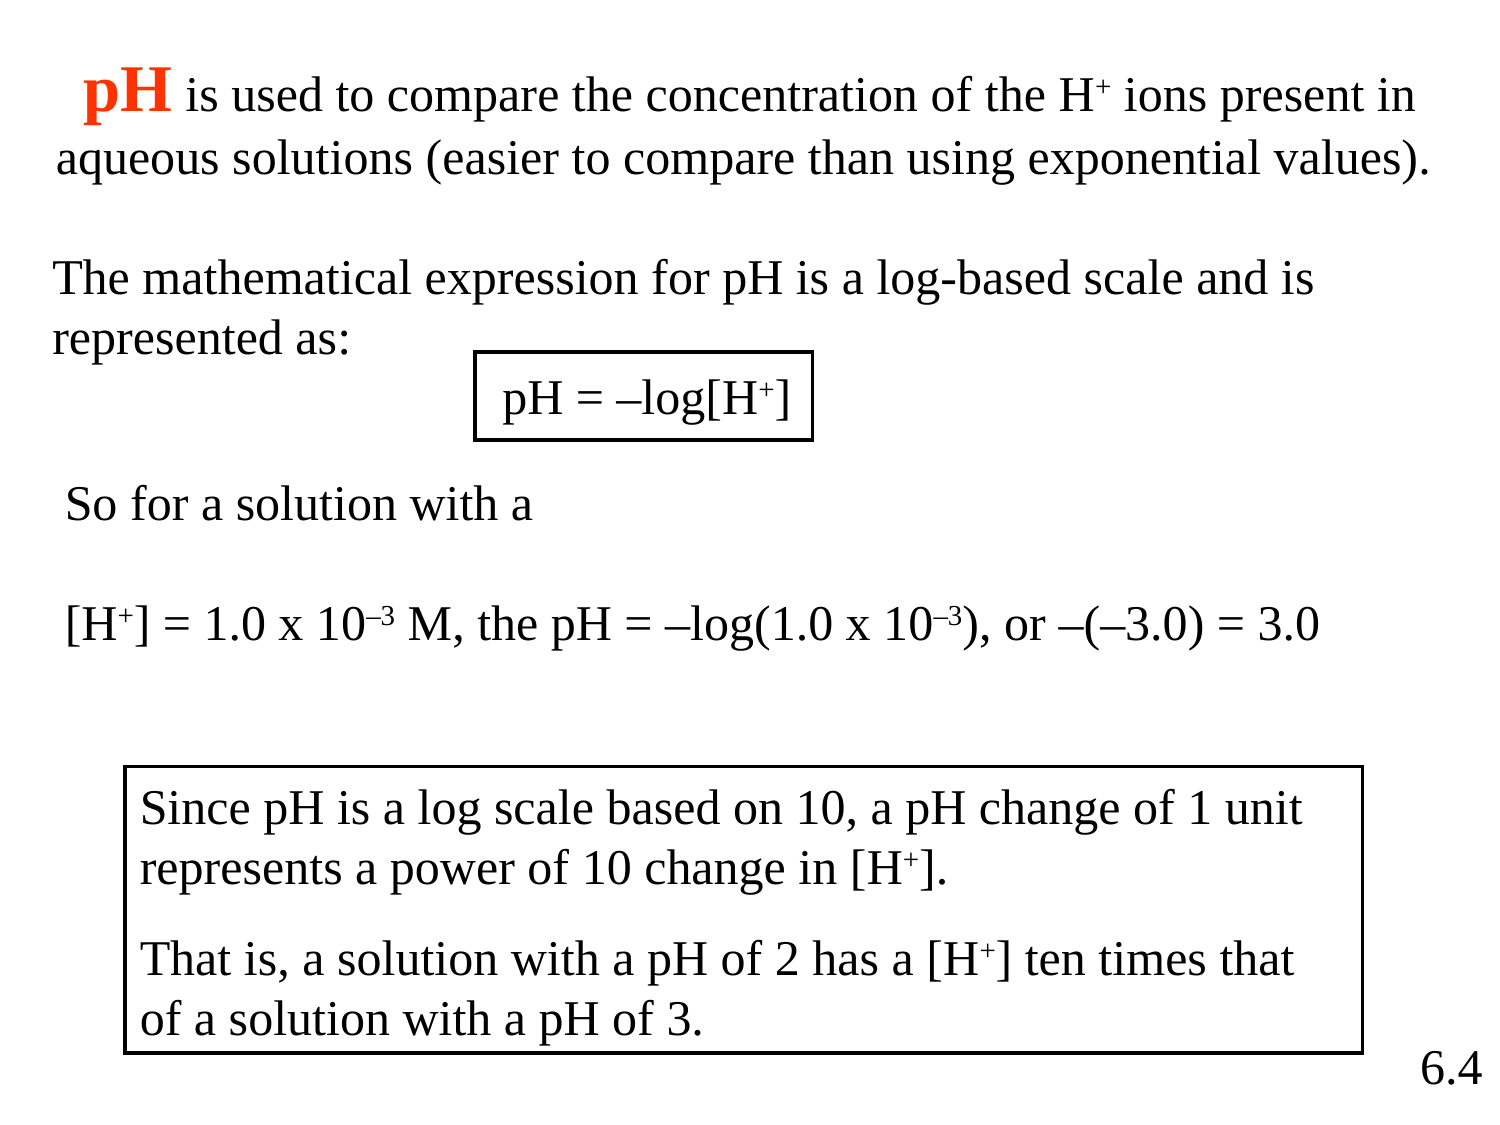

pH is used to compare the concentration of the H+ ions present in aqueous solutions (easier to compare than using exponential values).
The mathematical expression for pH is a log-based scale and is represented as:
			pH = –log[H+]
So for a solution with a
[H+] = 1.0 x 10–3 M, the pH = –log(1.0 x 10–3), or –(–3.0) = 3.0
Since pH is a log scale based on 10, a pH change of 1 unit represents a power of 10 change in [H+].
That is, a solution with a pH of 2 has a [H+] ten times that of a solution with a pH of 3.
6.4